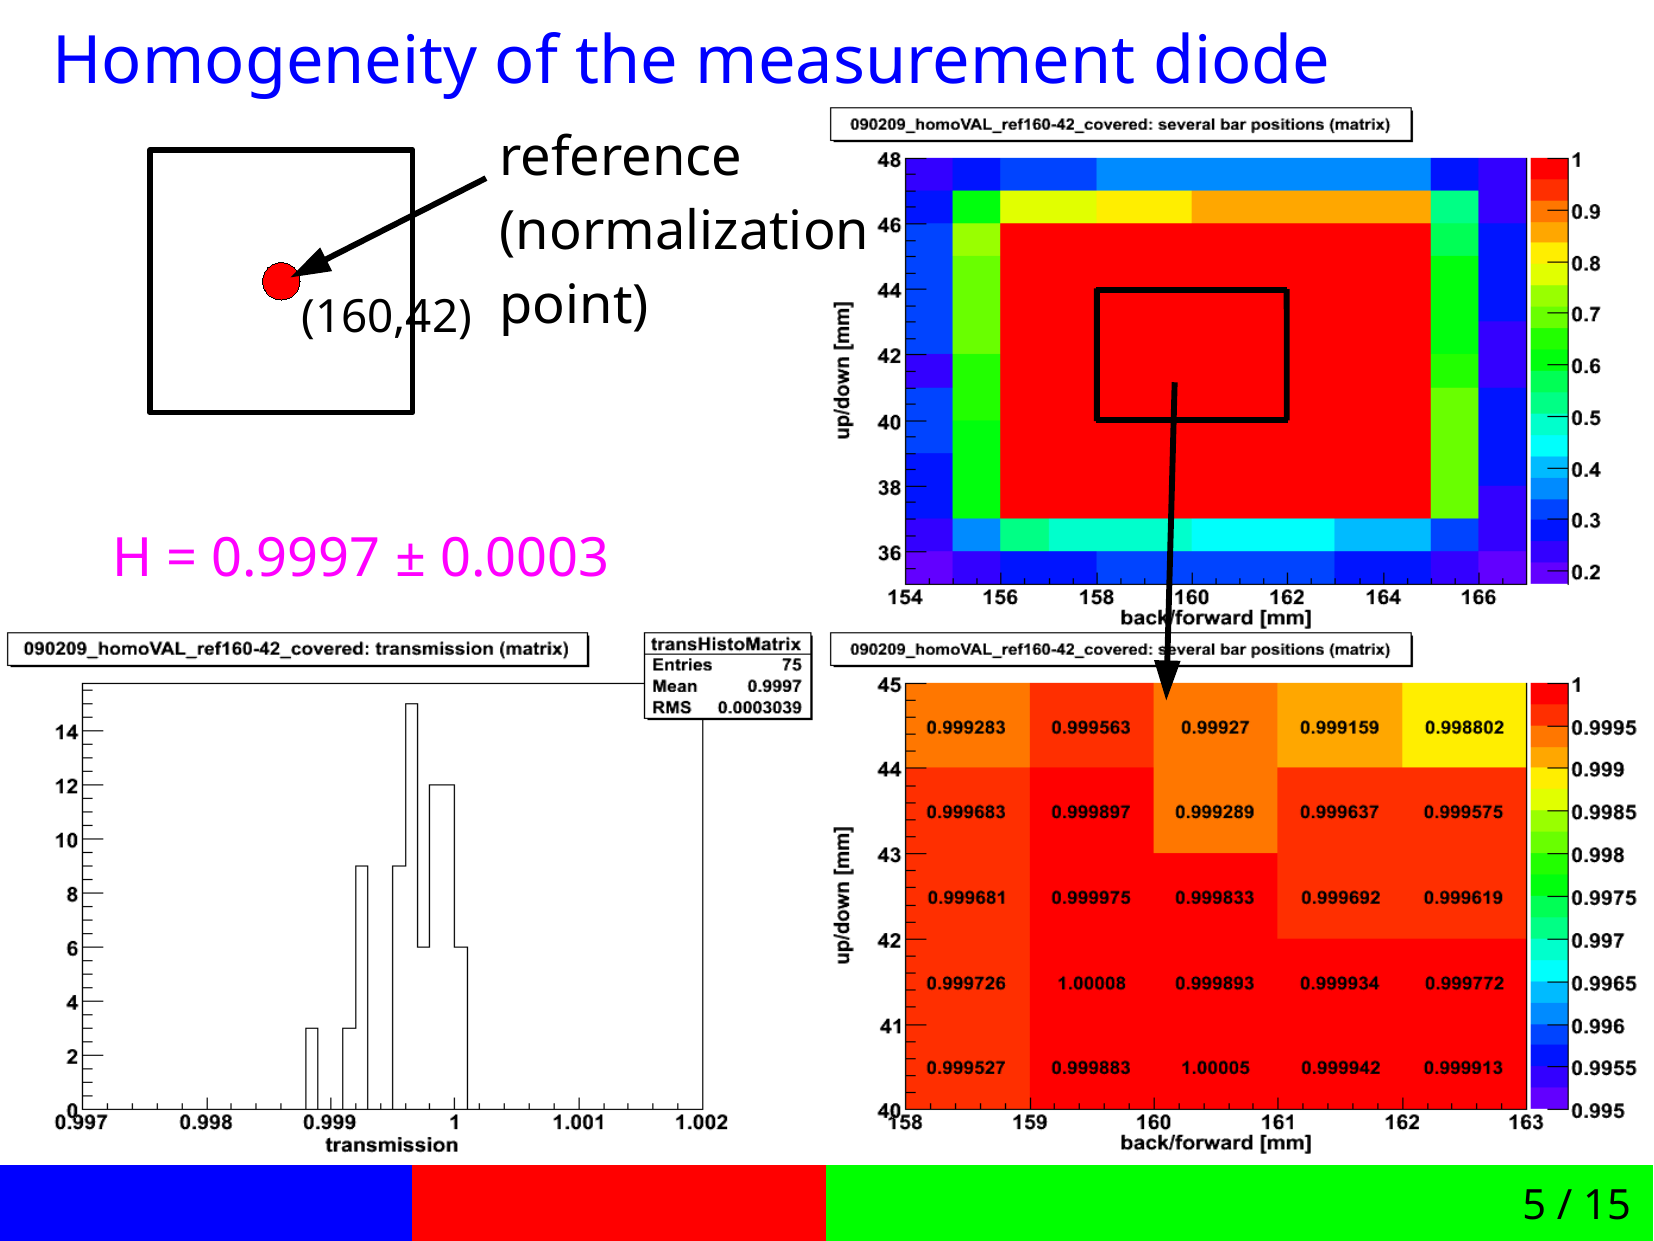

Homogeneity of the measurement diode
reference
(normalization
point)
(160,42)
H = 0.9997 ± 0.0003
5 / 15